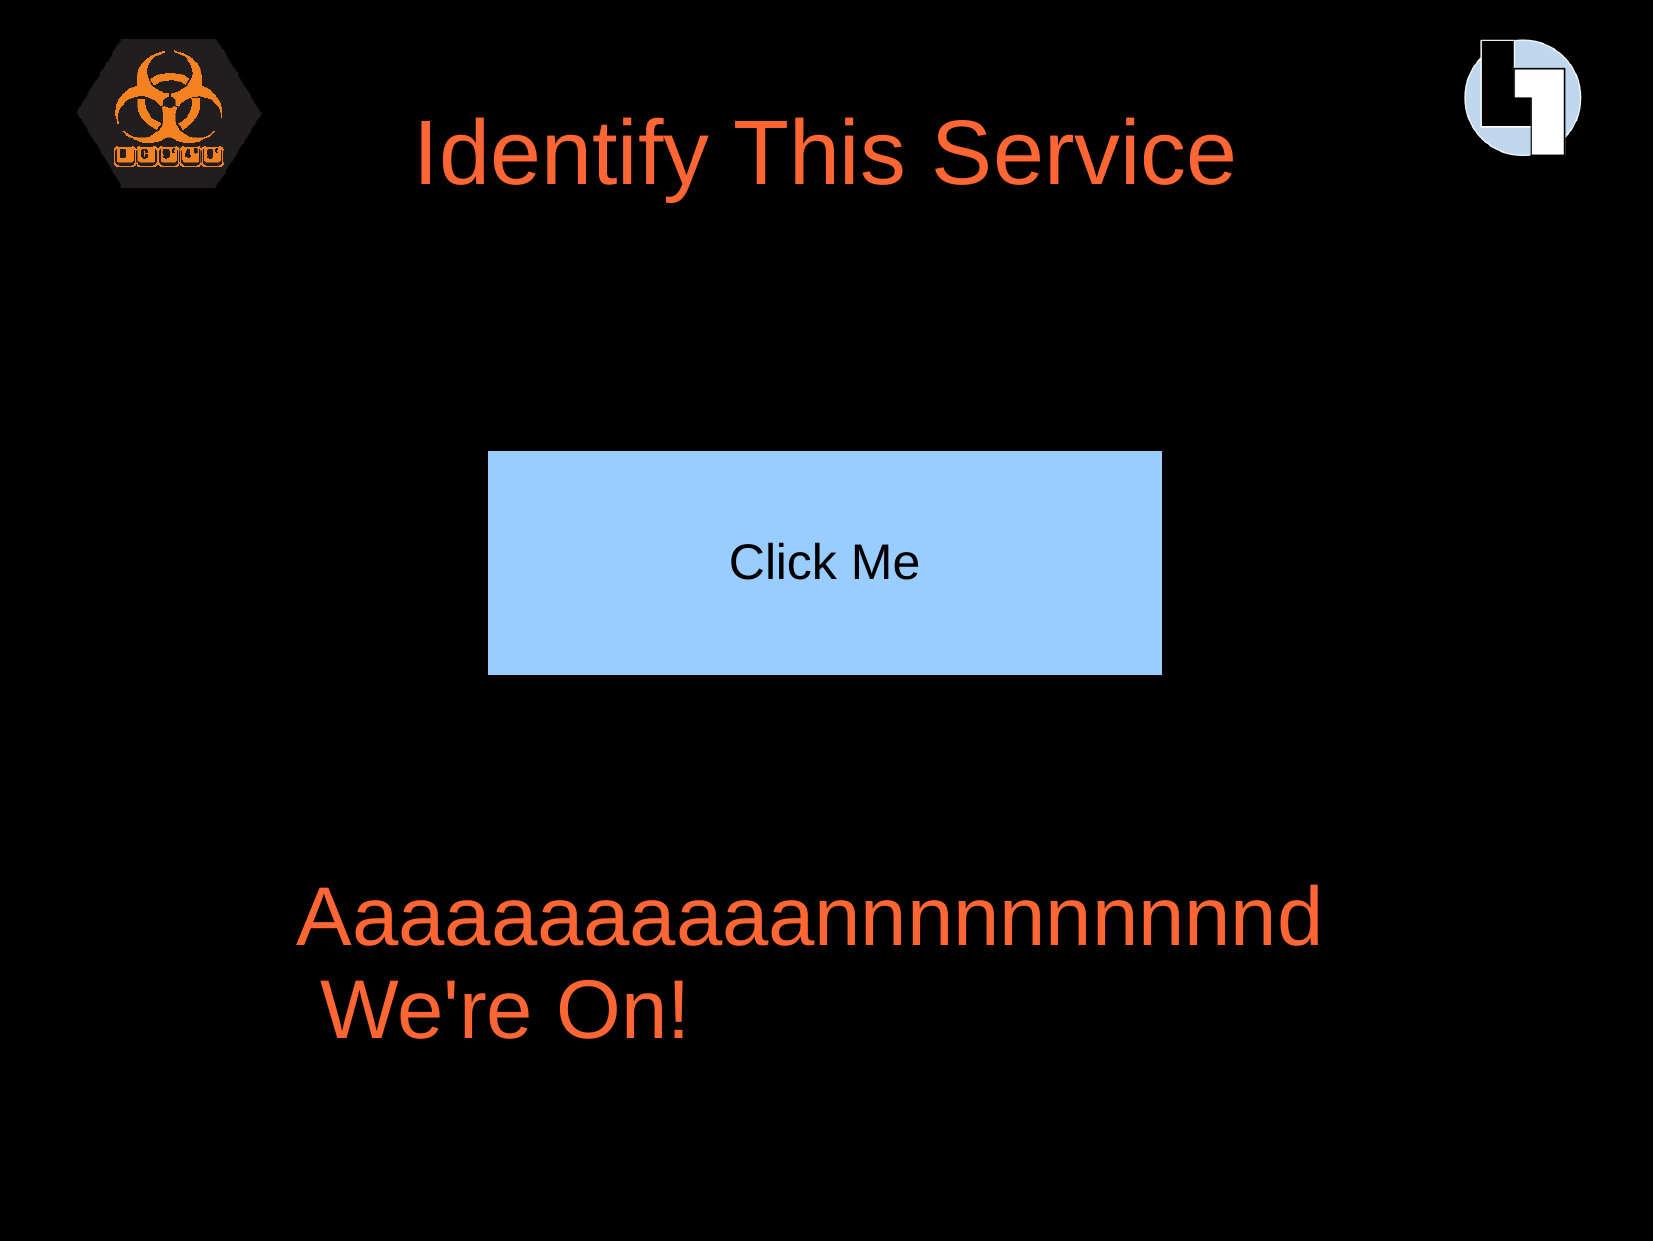

# Identify This Service
Click Me
Aaaaaaaaaaannnnnnnnnnd
 We're On!